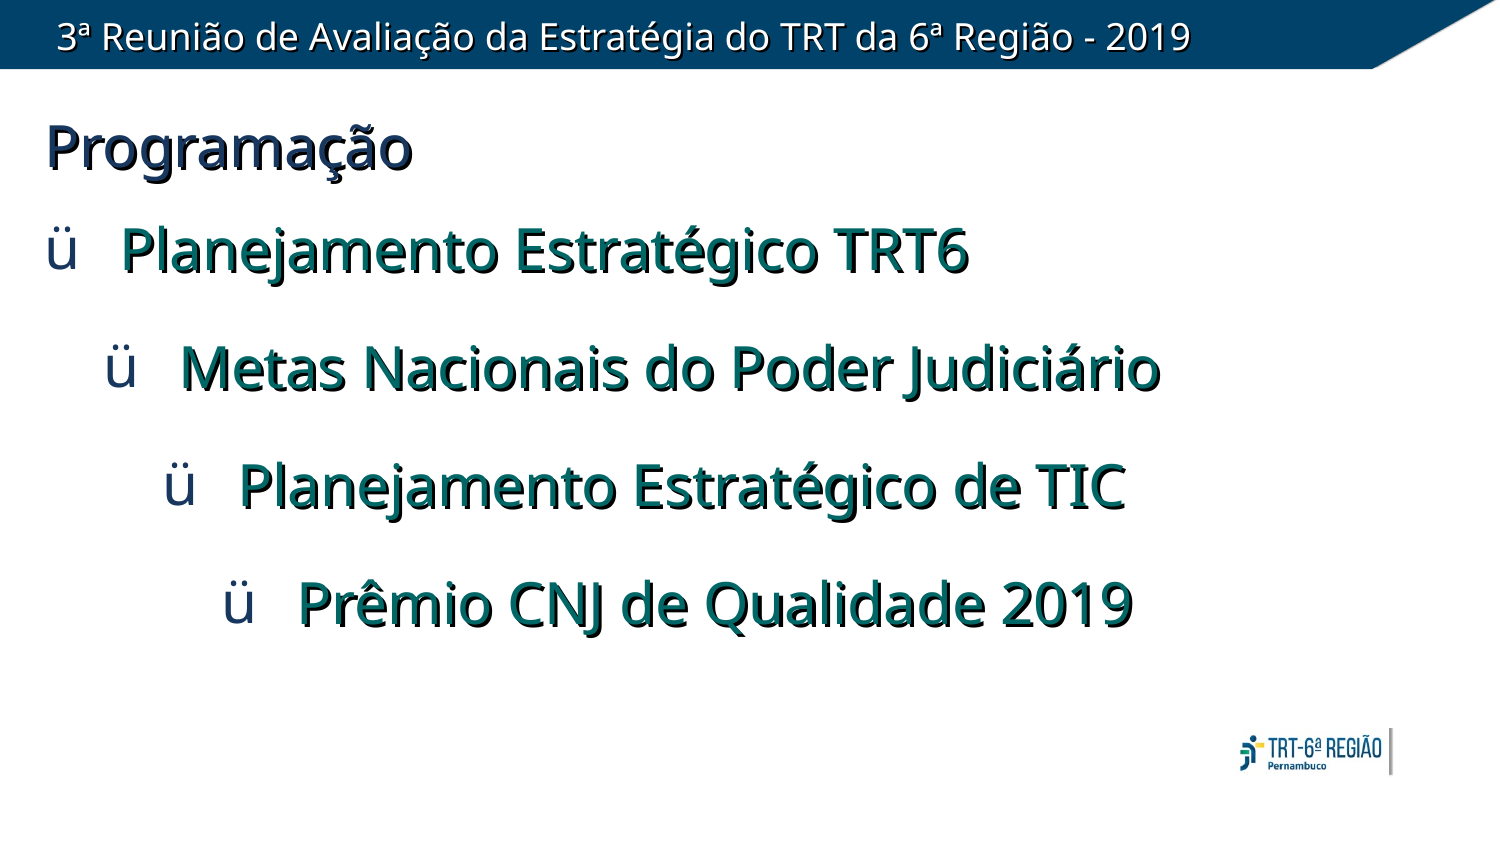

3ª Reunião de Avaliação da Estratégia do TRT da 6ª Região - 2019
# Programação
Planejamento Estratégico TRT6
Metas Nacionais do Poder Judiciário
Planejamento Estratégico de TIC
Prêmio CNJ de Qualidade 2019